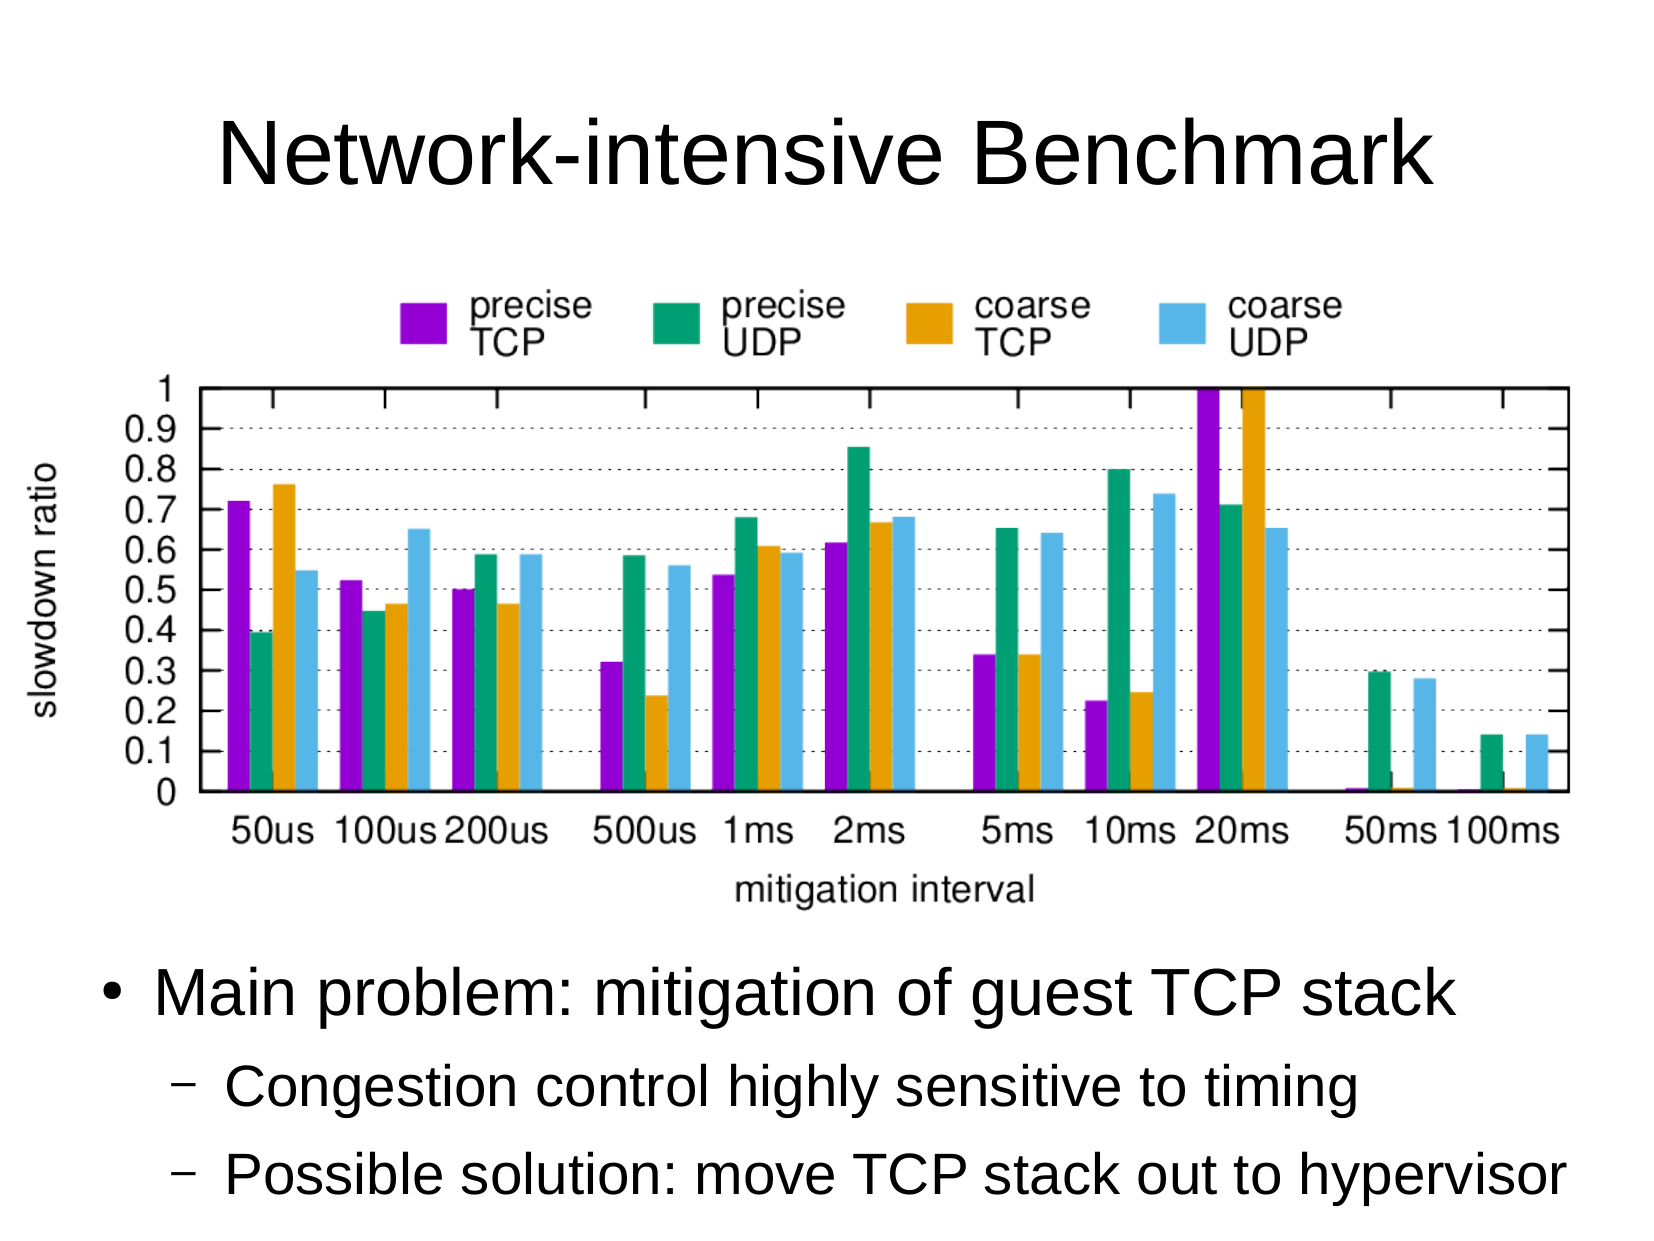

# Network-intensive Benchmark
Main problem: mitigation of guest TCP stack
Congestion control highly sensitive to timing
Possible solution: move TCP stack out to hypervisor